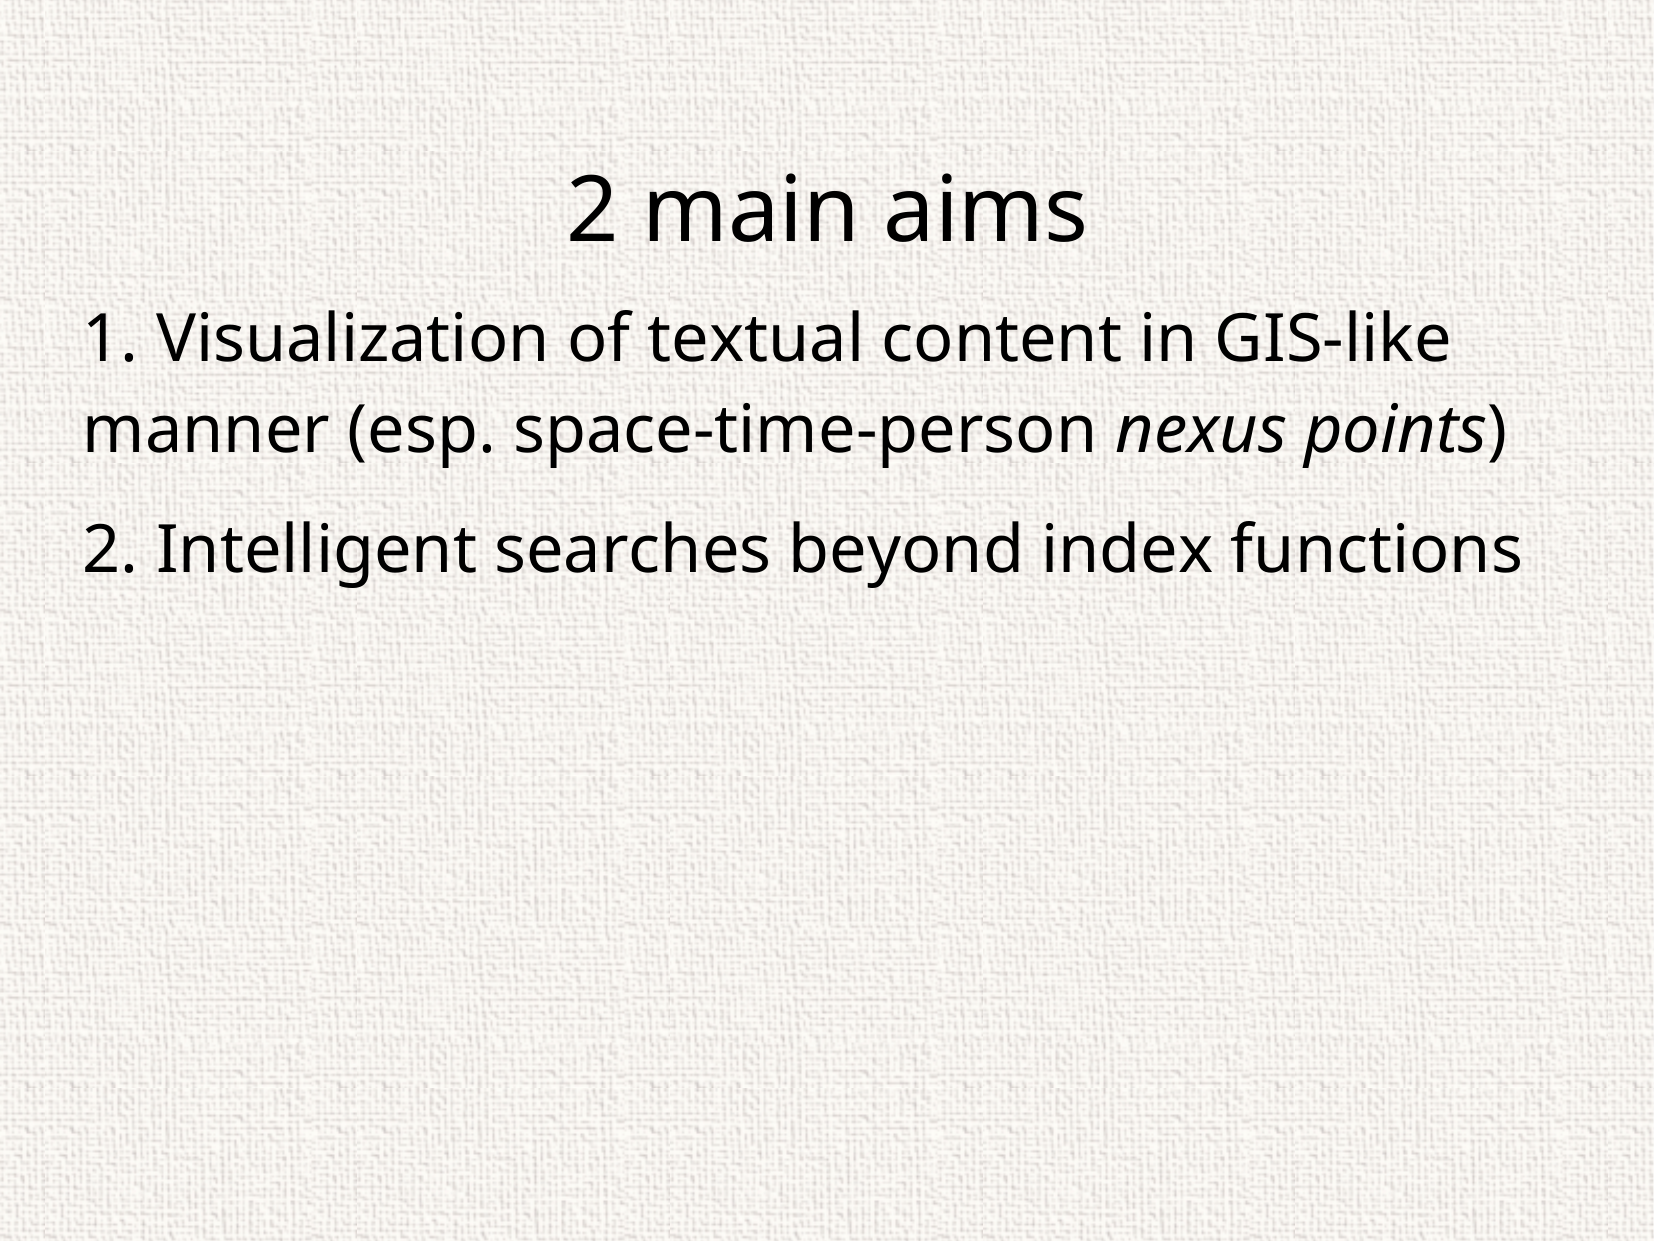

# 2 main aims
1. Visualization of textual content in GIS-like manner (esp. space-time-person nexus points)
2. Intelligent searches beyond index functions